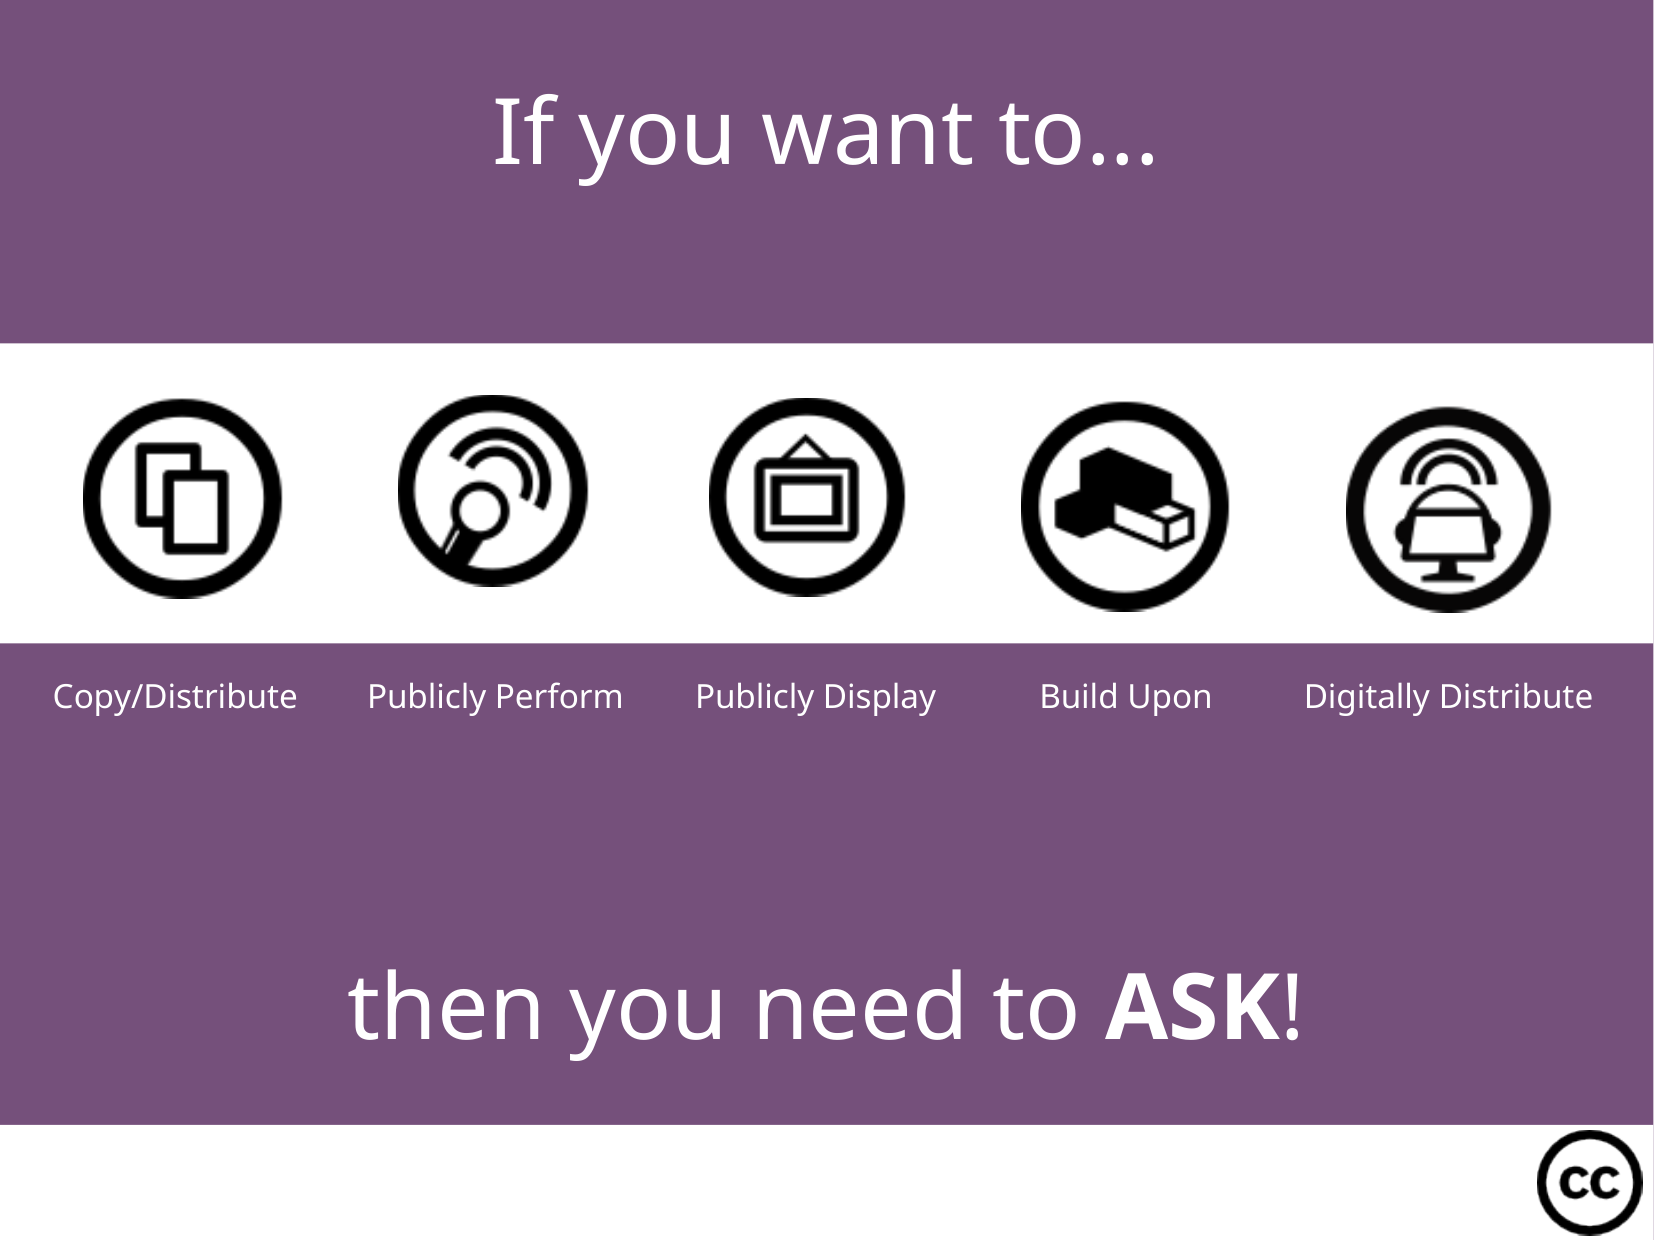

# If you want to... then you need to ASK!
Copy/Distribute
Publicly Perform
Publicly Display
Build Upon
Digitally Distribute